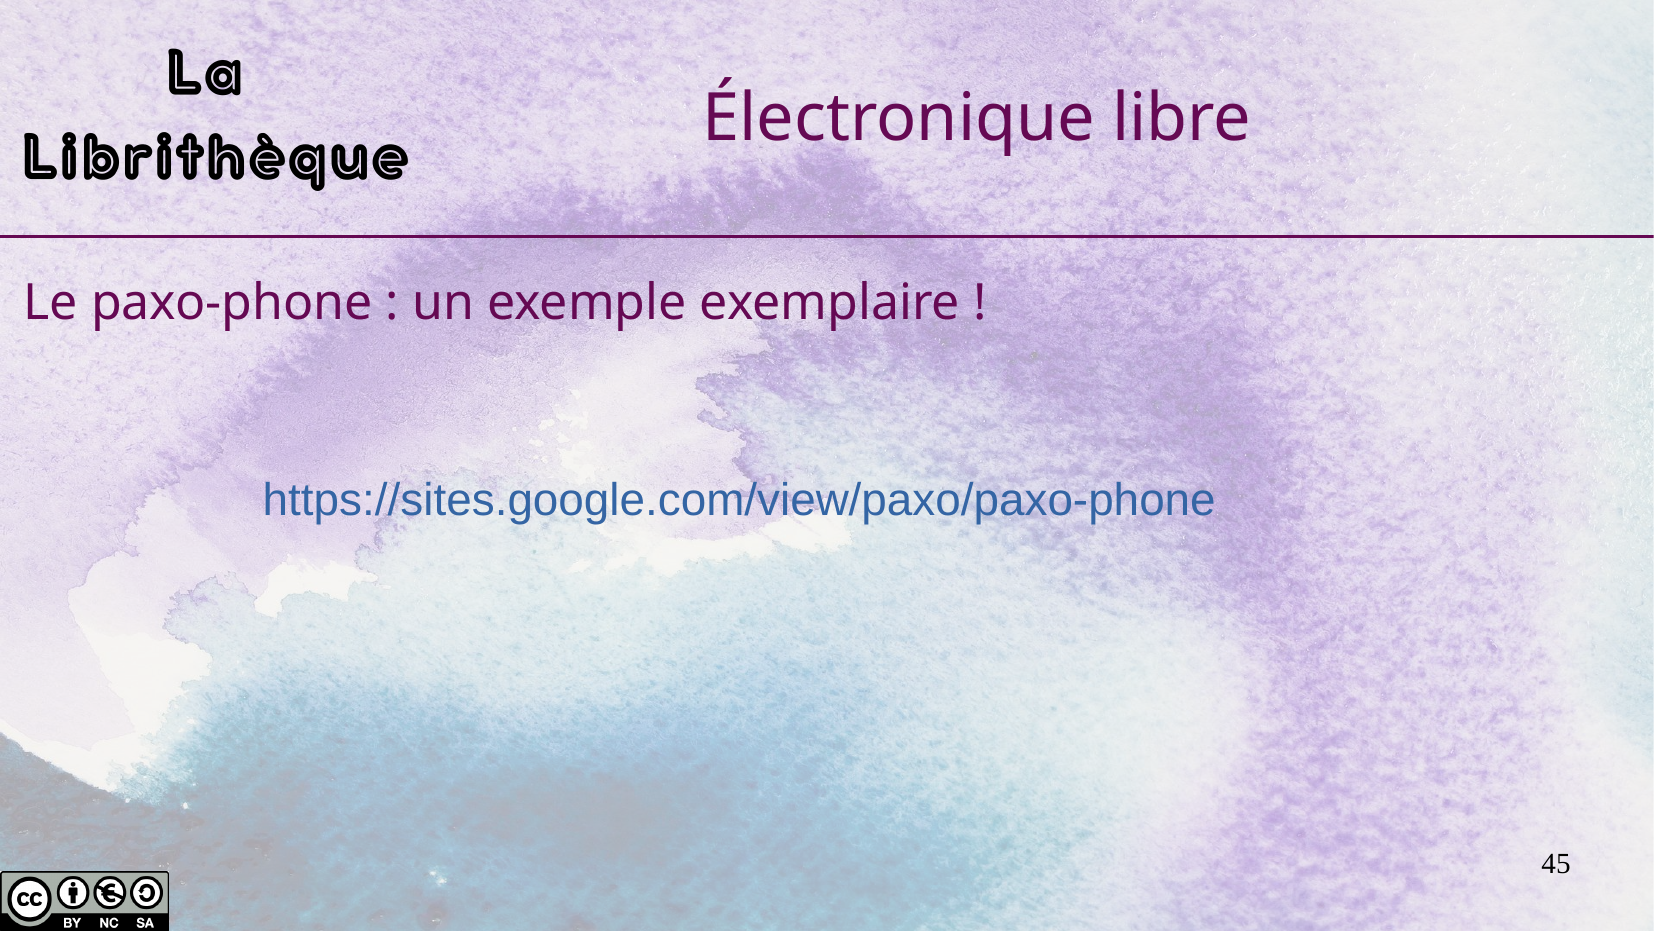

# Électronique libre
Le paxo-phone : un exemple exemplaire !
https://sites.google.com/view/paxo/paxo-phone
45